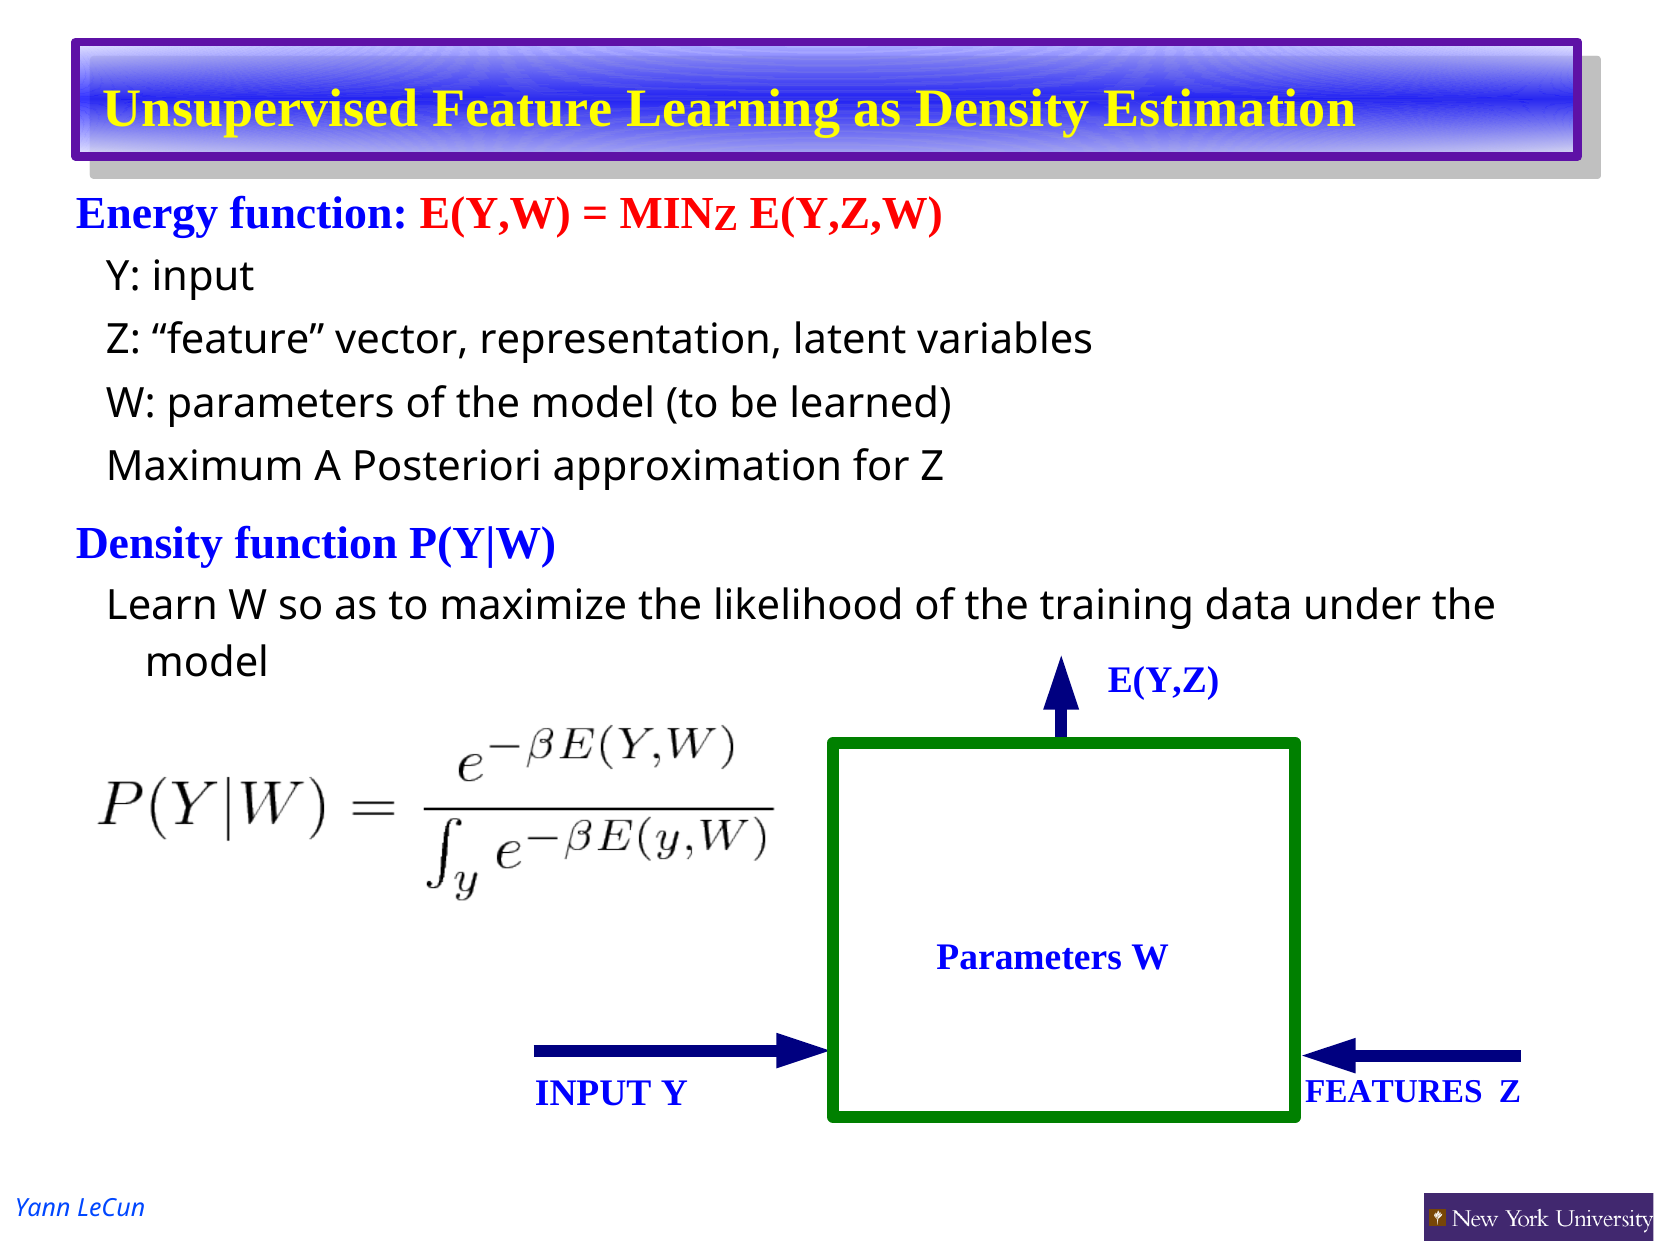

# Unsupervised Feature Learning as Density Estimation
Energy function: E(Y,W) = MINZ E(Y,Z,W)
Y: input
Z: “feature” vector, representation, latent variables
W: parameters of the model (to be learned)
Maximum A Posteriori approximation for Z
Density function P(Y|W)
Learn W so as to maximize the likelihood of the training data under the model
E(Y,Z)
Parameters W
INPUT Y
 FEATURES Z